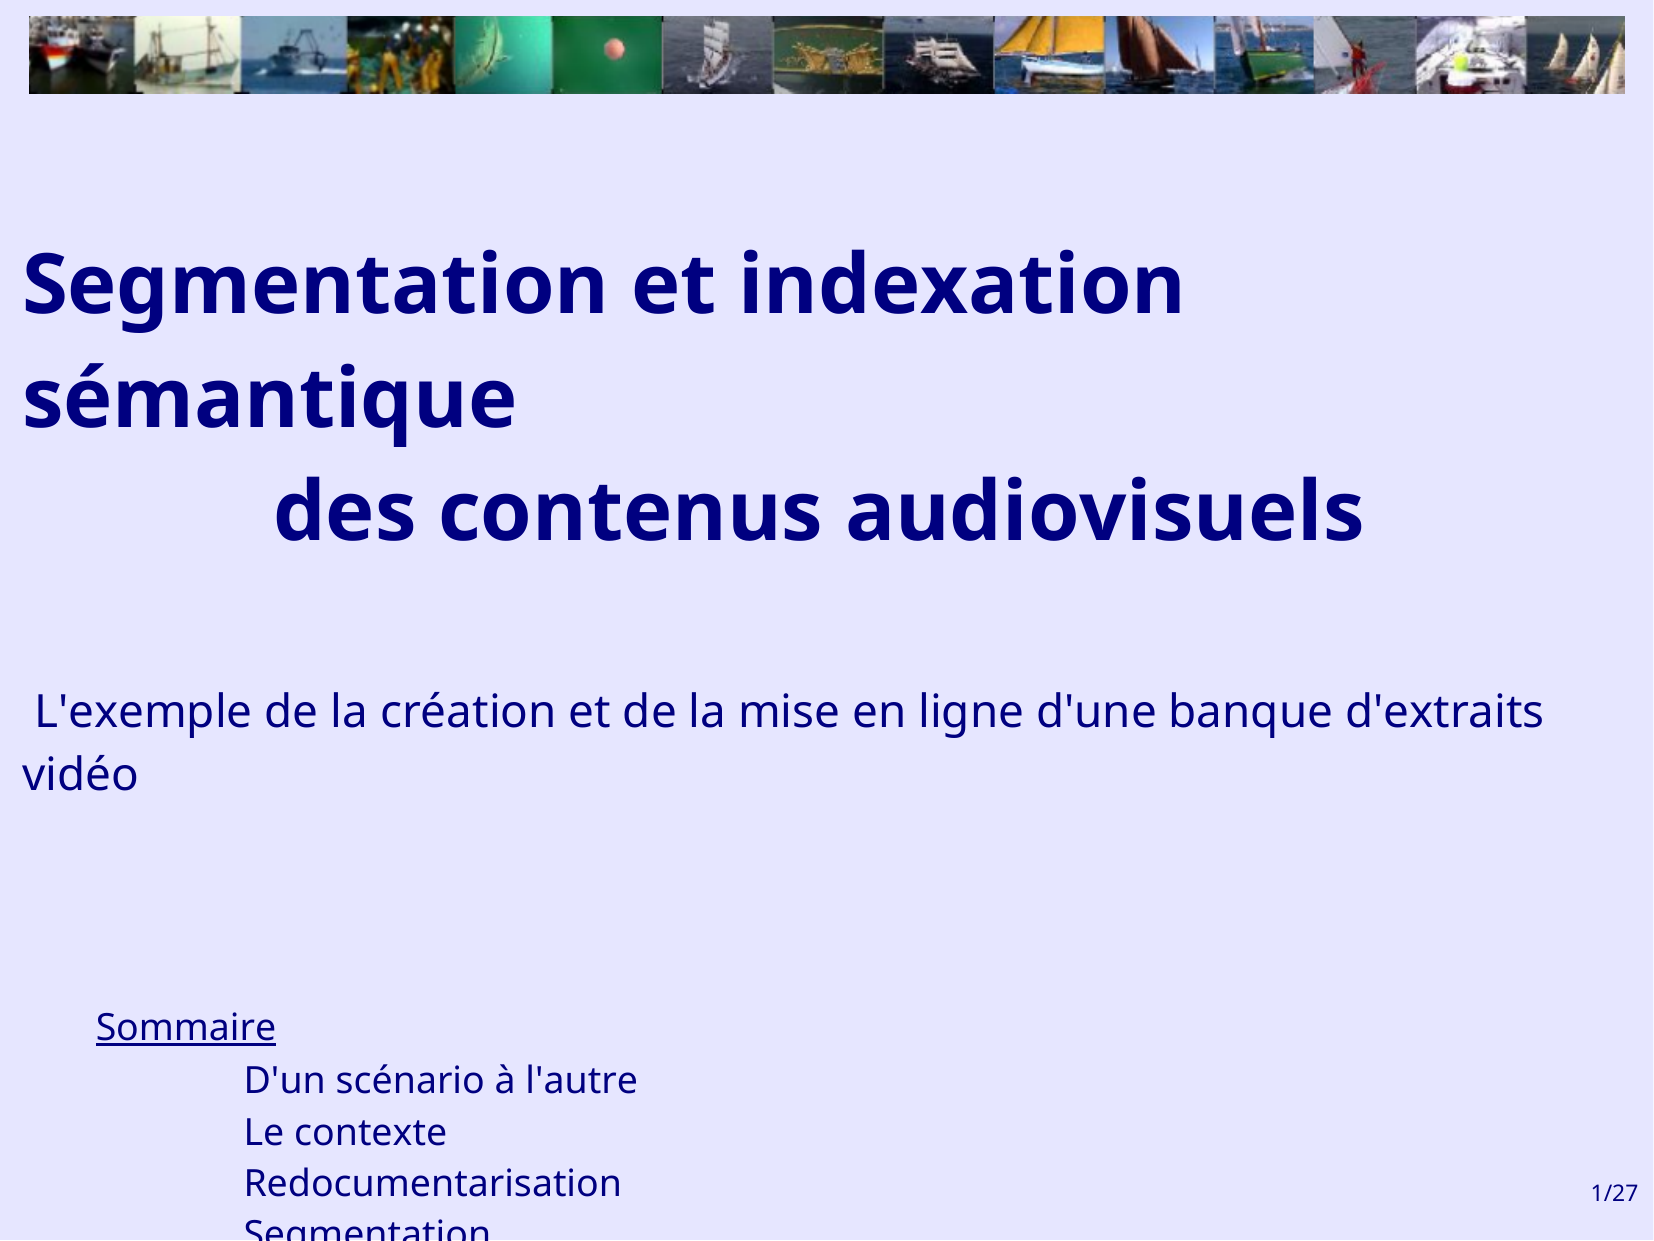

Segmentation et indexation sémantique
des contenus audiovisuels
 L'exemple de la création et de la mise en ligne d'une banque d'extraits vidéo
	Sommaire
			D'un scénario à l'autre
			Le contexte
			Redocumentarisation
			Segmentation
			Indexation